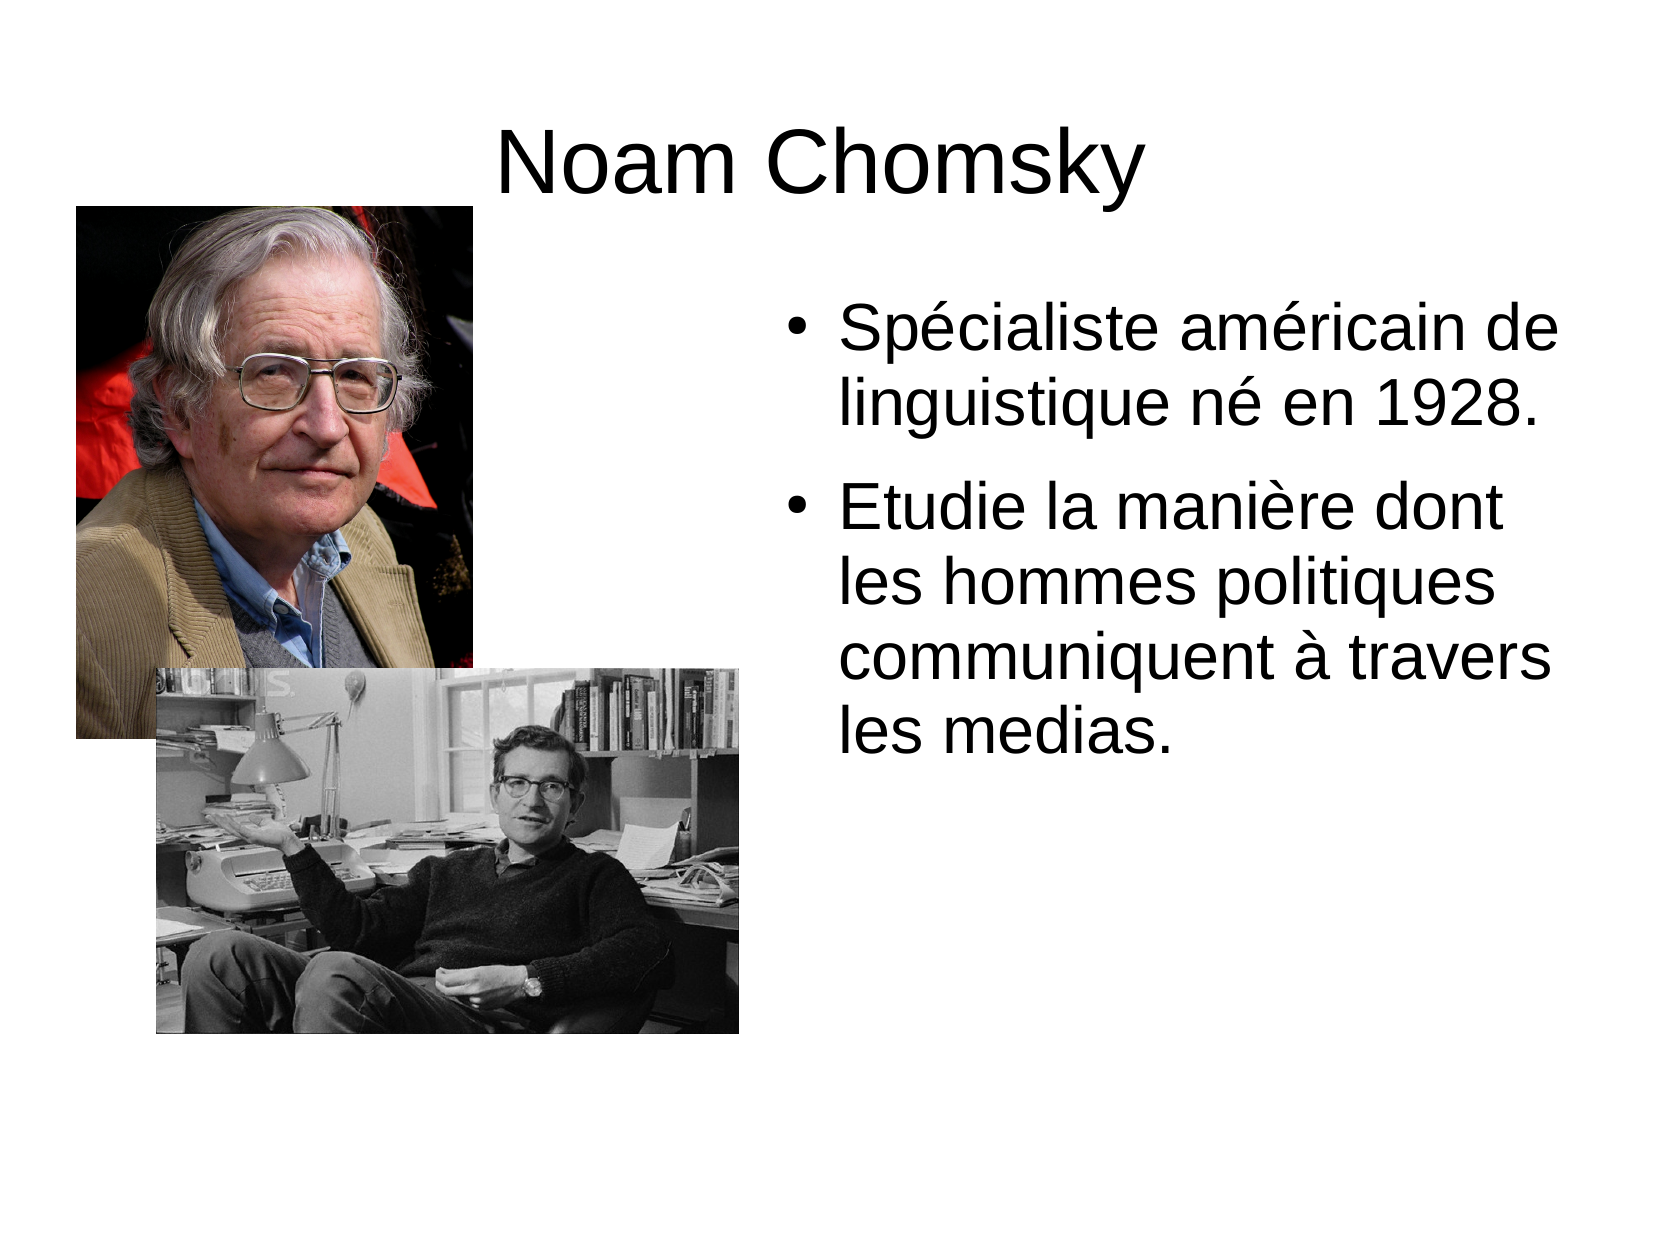

# Noam Chomsky
Spécialiste américain de linguistique né en 1928.
Etudie la manière dont les hommes politiques communiquent à travers les medias.